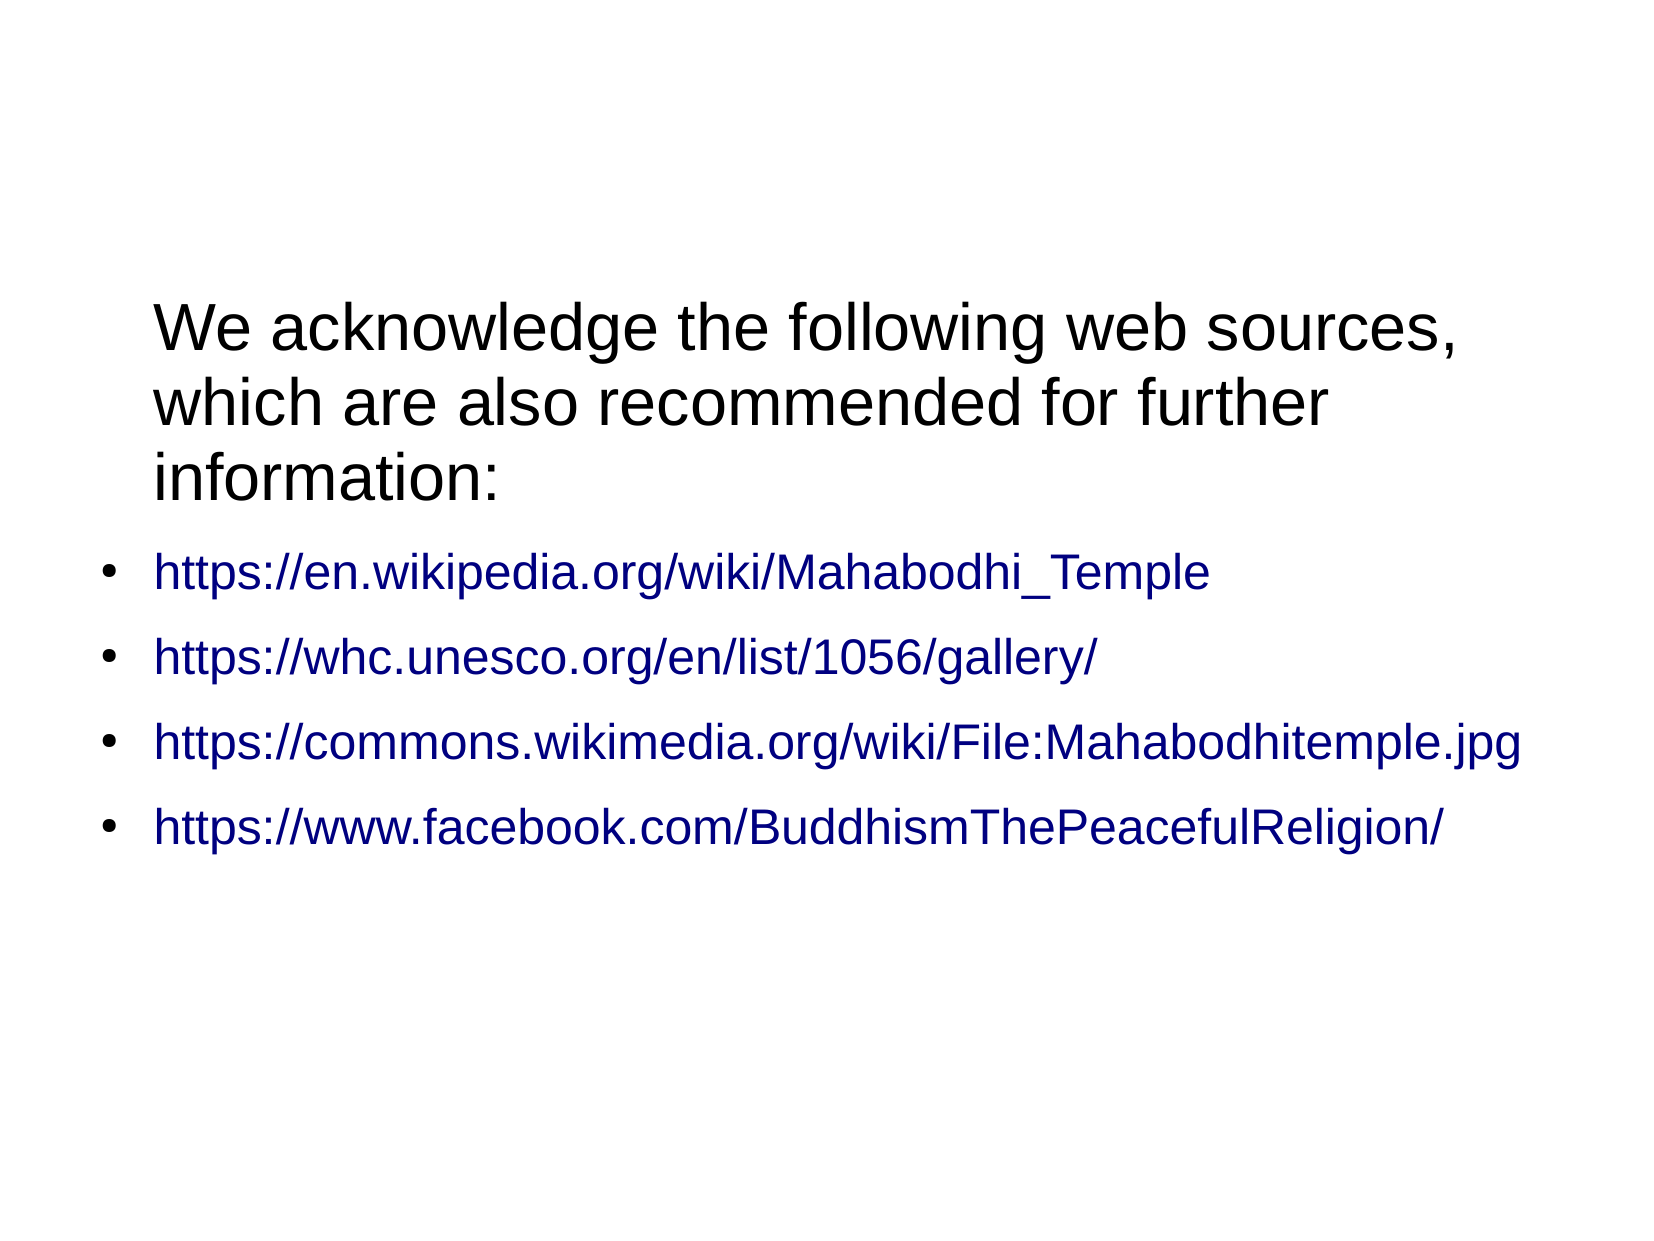

# We acknowledge the following web sources, which are also recommended for further information:
https://en.wikipedia.org/wiki/Mahabodhi_Temple
https://whc.unesco.org/en/list/1056/gallery/
https://commons.wikimedia.org/wiki/File:Mahabodhitemple.jpg
https://www.facebook.com/BuddhismThePeacefulReligion/